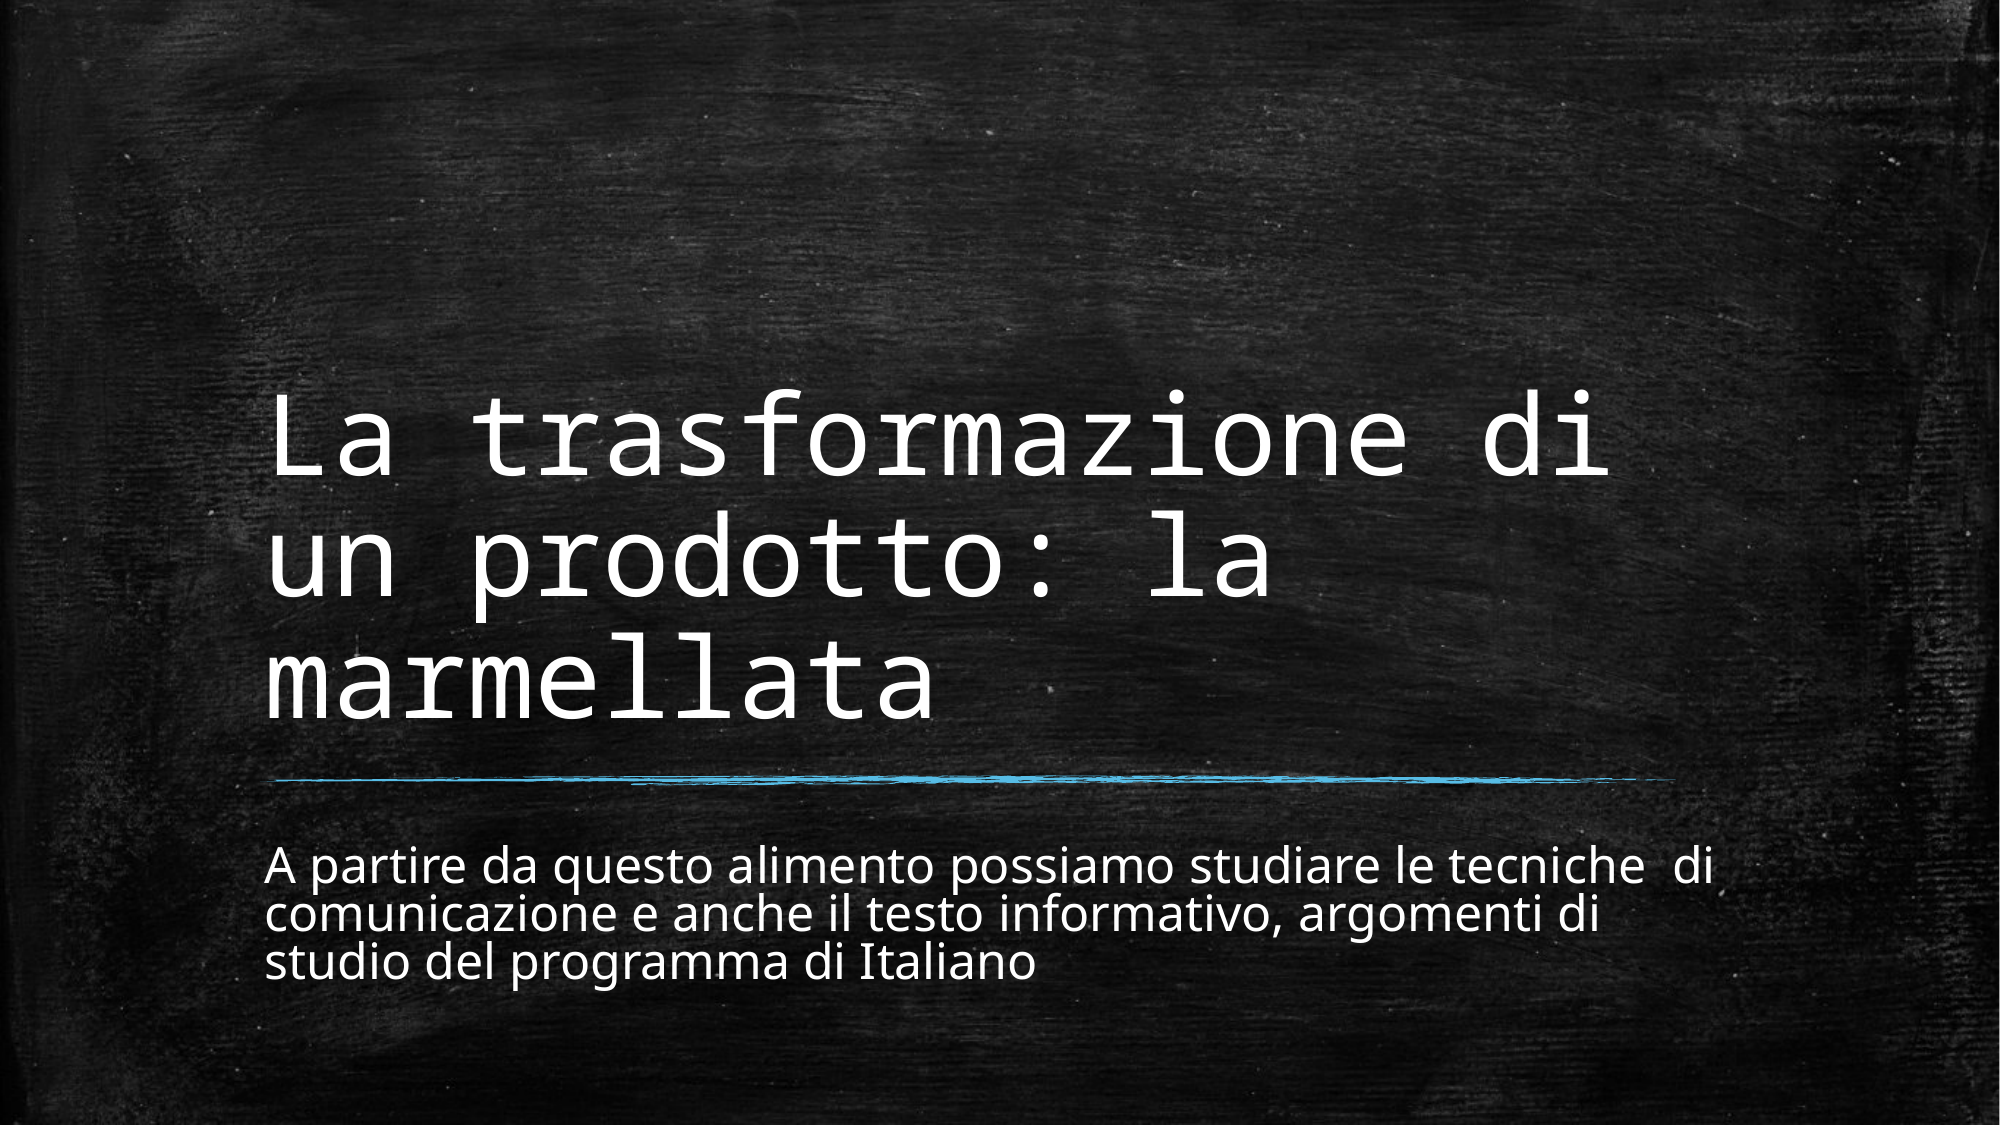

# La trasformazione di un prodotto: la marmellata
A partire da questo alimento possiamo studiare le tecniche di comunicazione e anche il testo informativo, argomenti di studio del programma di Italiano